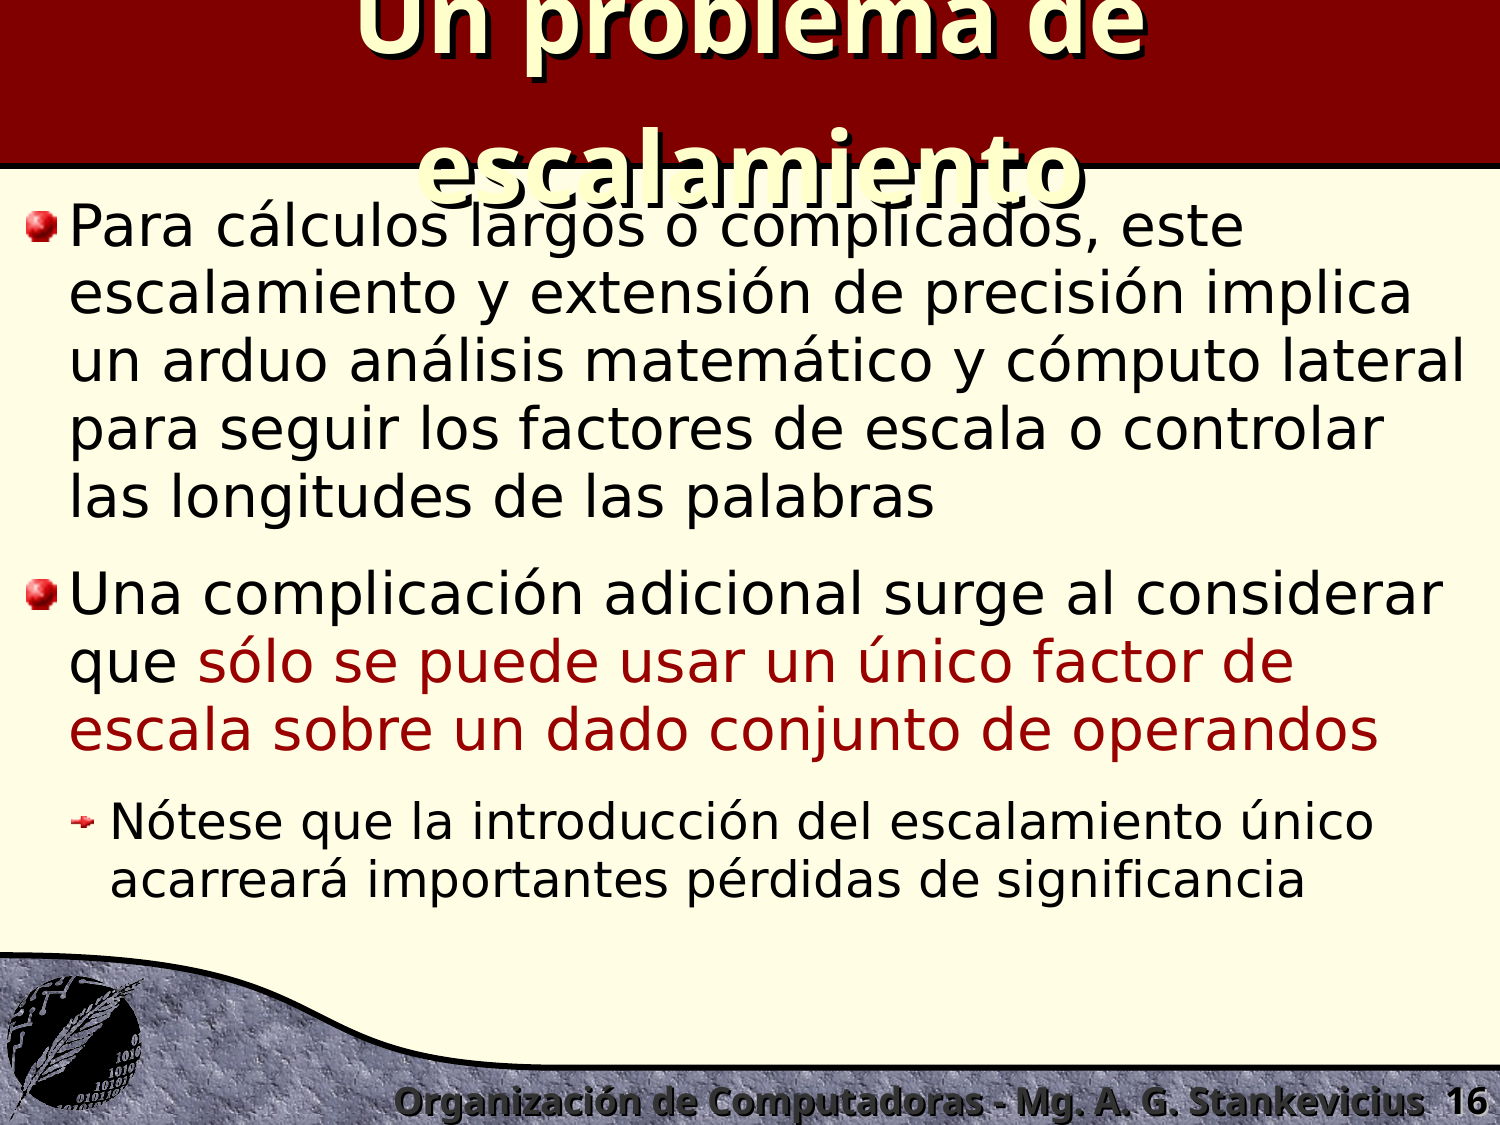

# Un problema de escalamiento
Para cálculos largos o complicados, este escalamiento y extensión de precisión implica un arduo análisis matemático y cómputo lateral para seguir los factores de escala o controlar
las longitudes de las palabras
Una complicación adicional surge al considerar que sólo se puede usar un único factor de escala sobre un dado conjunto de operandos
Nótese que la introducción del escalamiento único acarreará importantes pérdidas de significancia
16